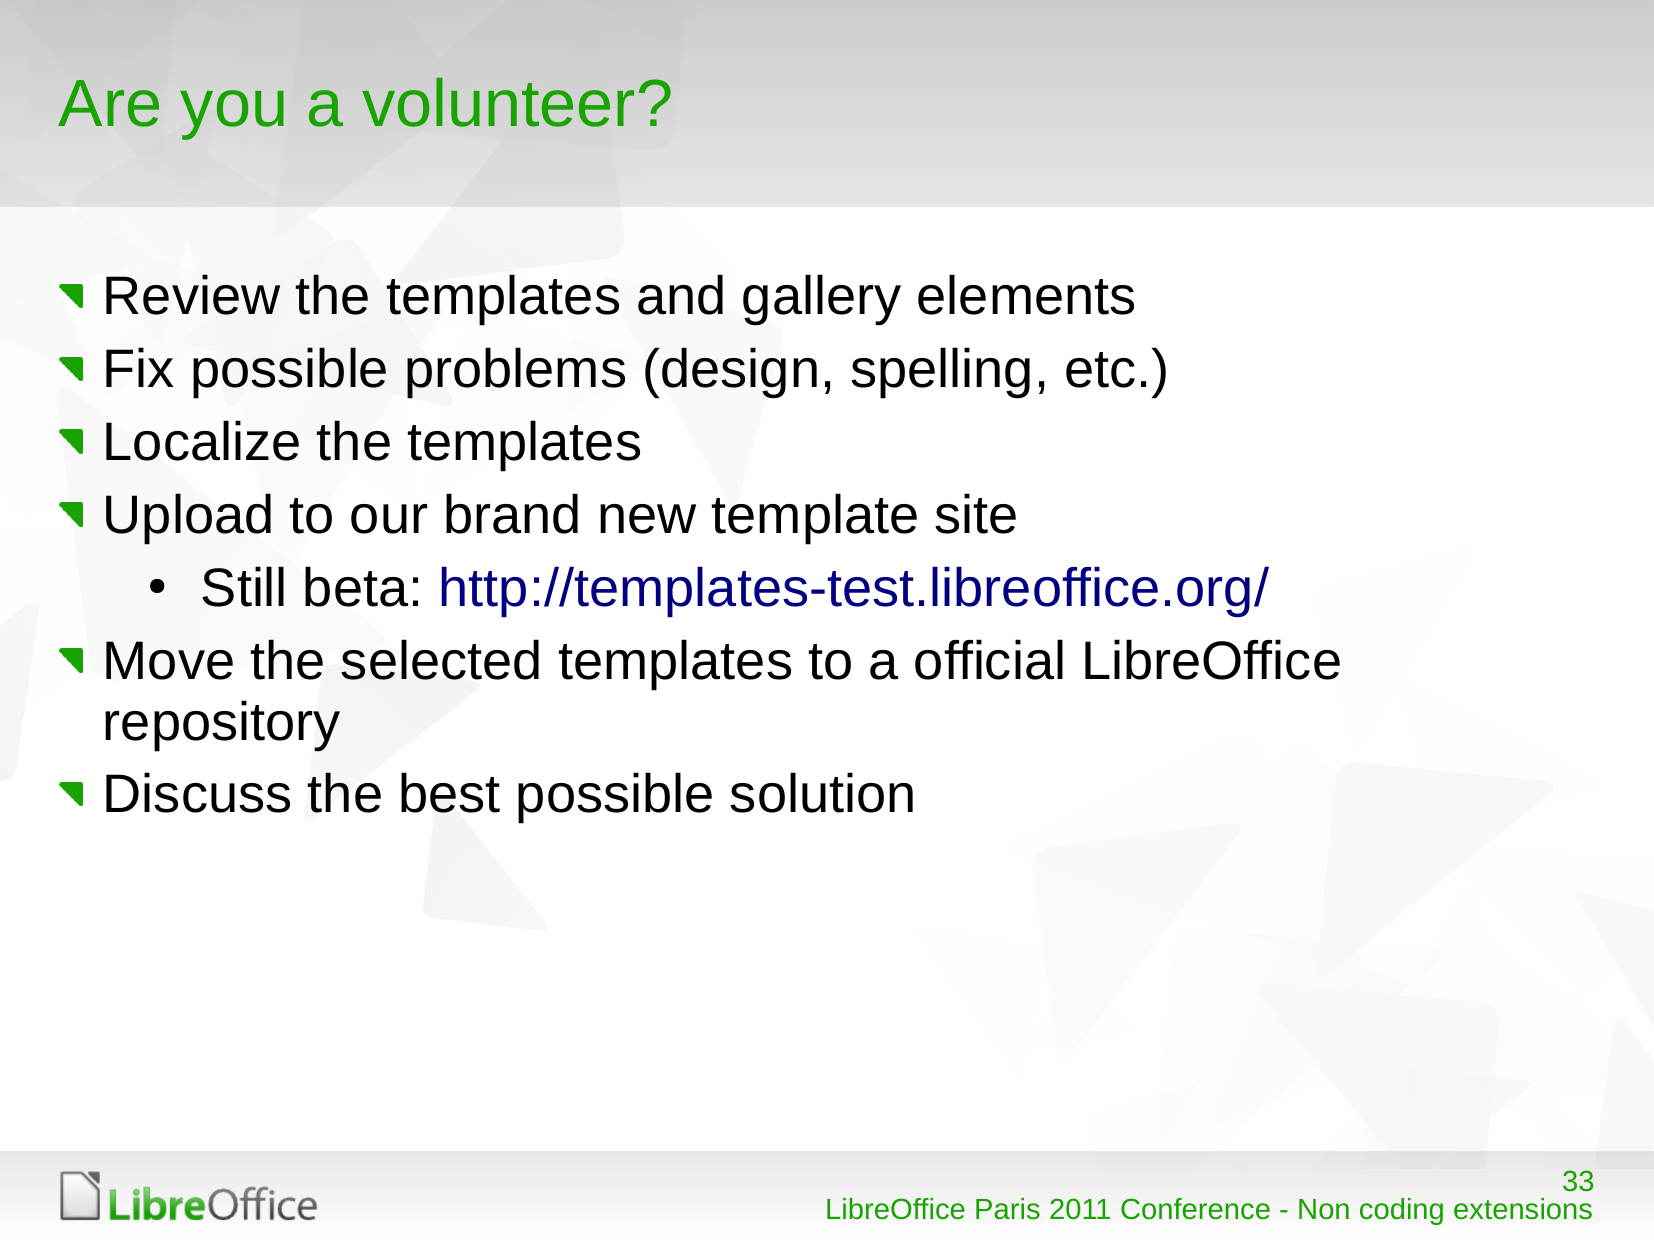

# Are you a volunteer?
Review the templates and gallery elements
Fix possible problems (design, spelling, etc.)
Localize the templates
Upload to our brand new template site
Still beta: http://templates-test.libreoffice.org/
Move the selected templates to a official LibreOffice repository
Discuss the best possible solution
33
LibreOffice Paris 2011 Conference - Non coding extensions